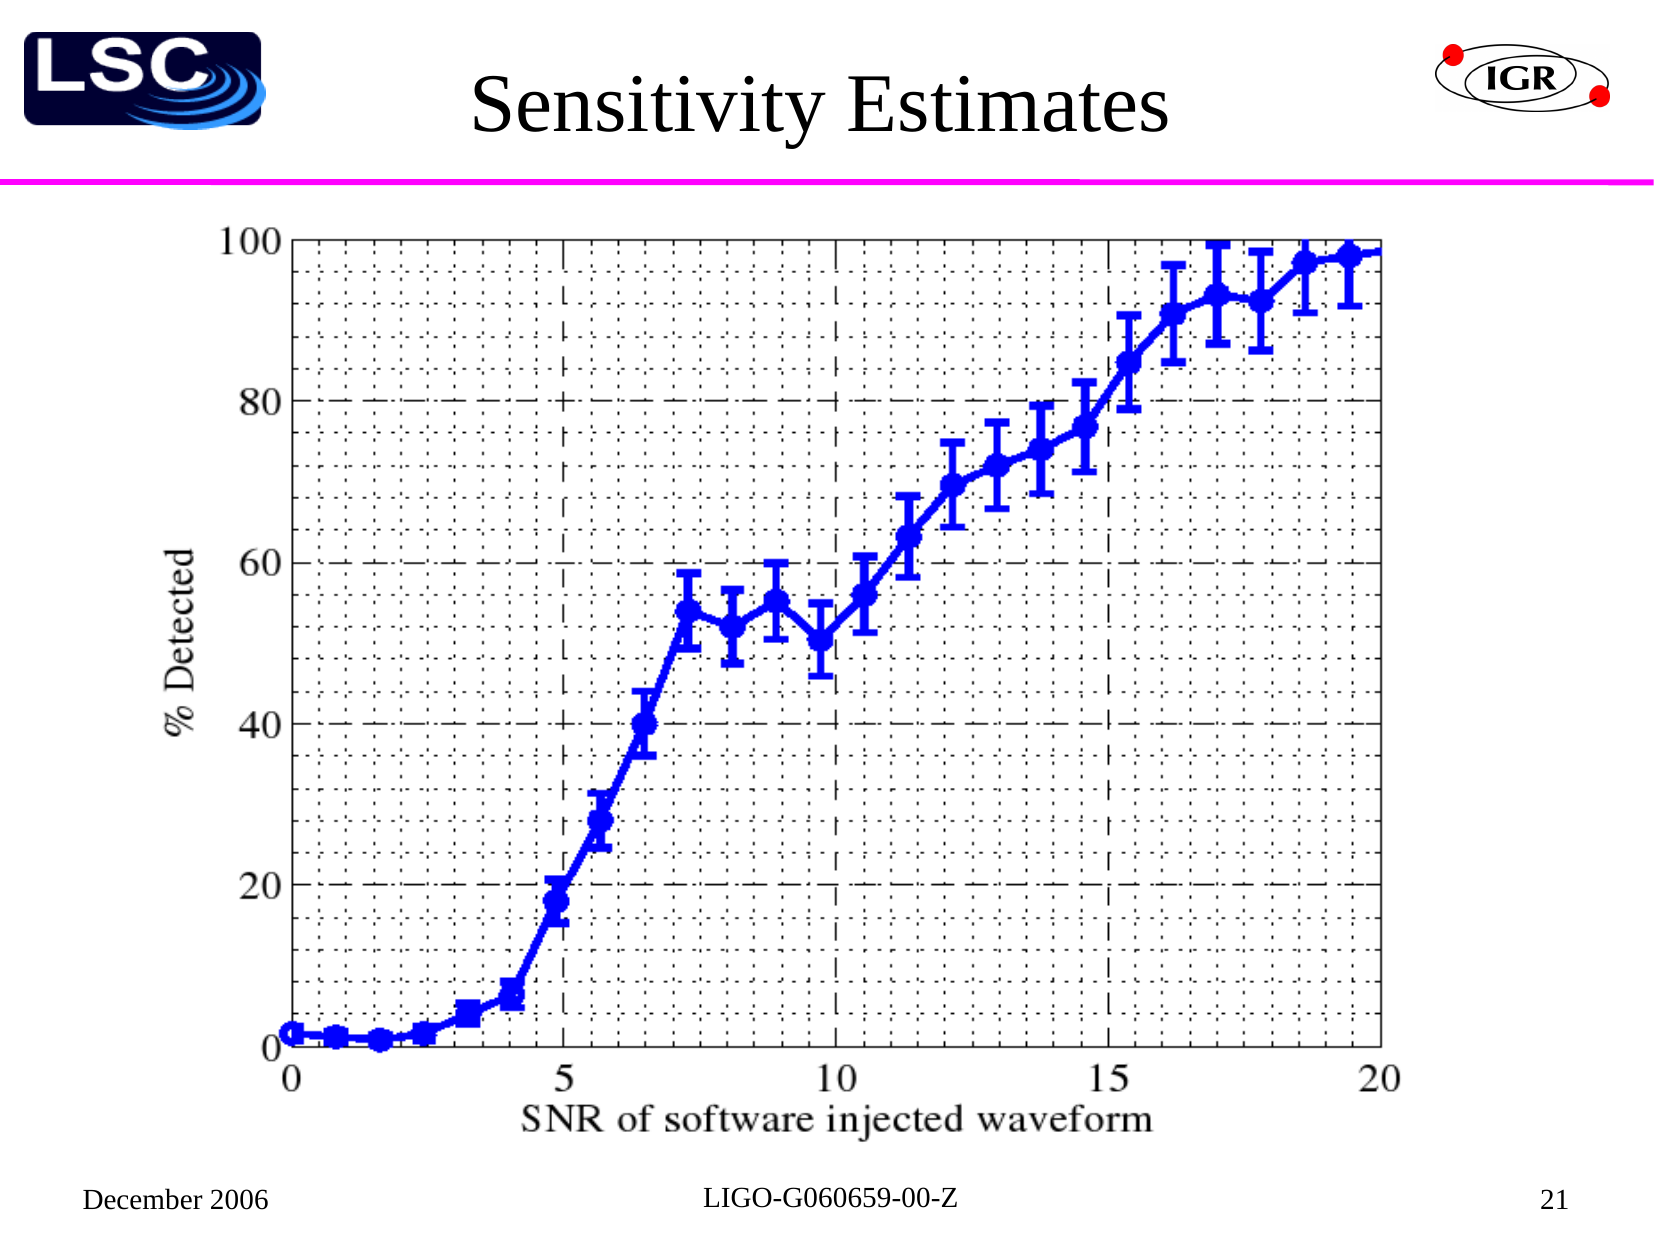

# Sensitivity Estimates
December 2006
21
LIGO-G060659-00-Z